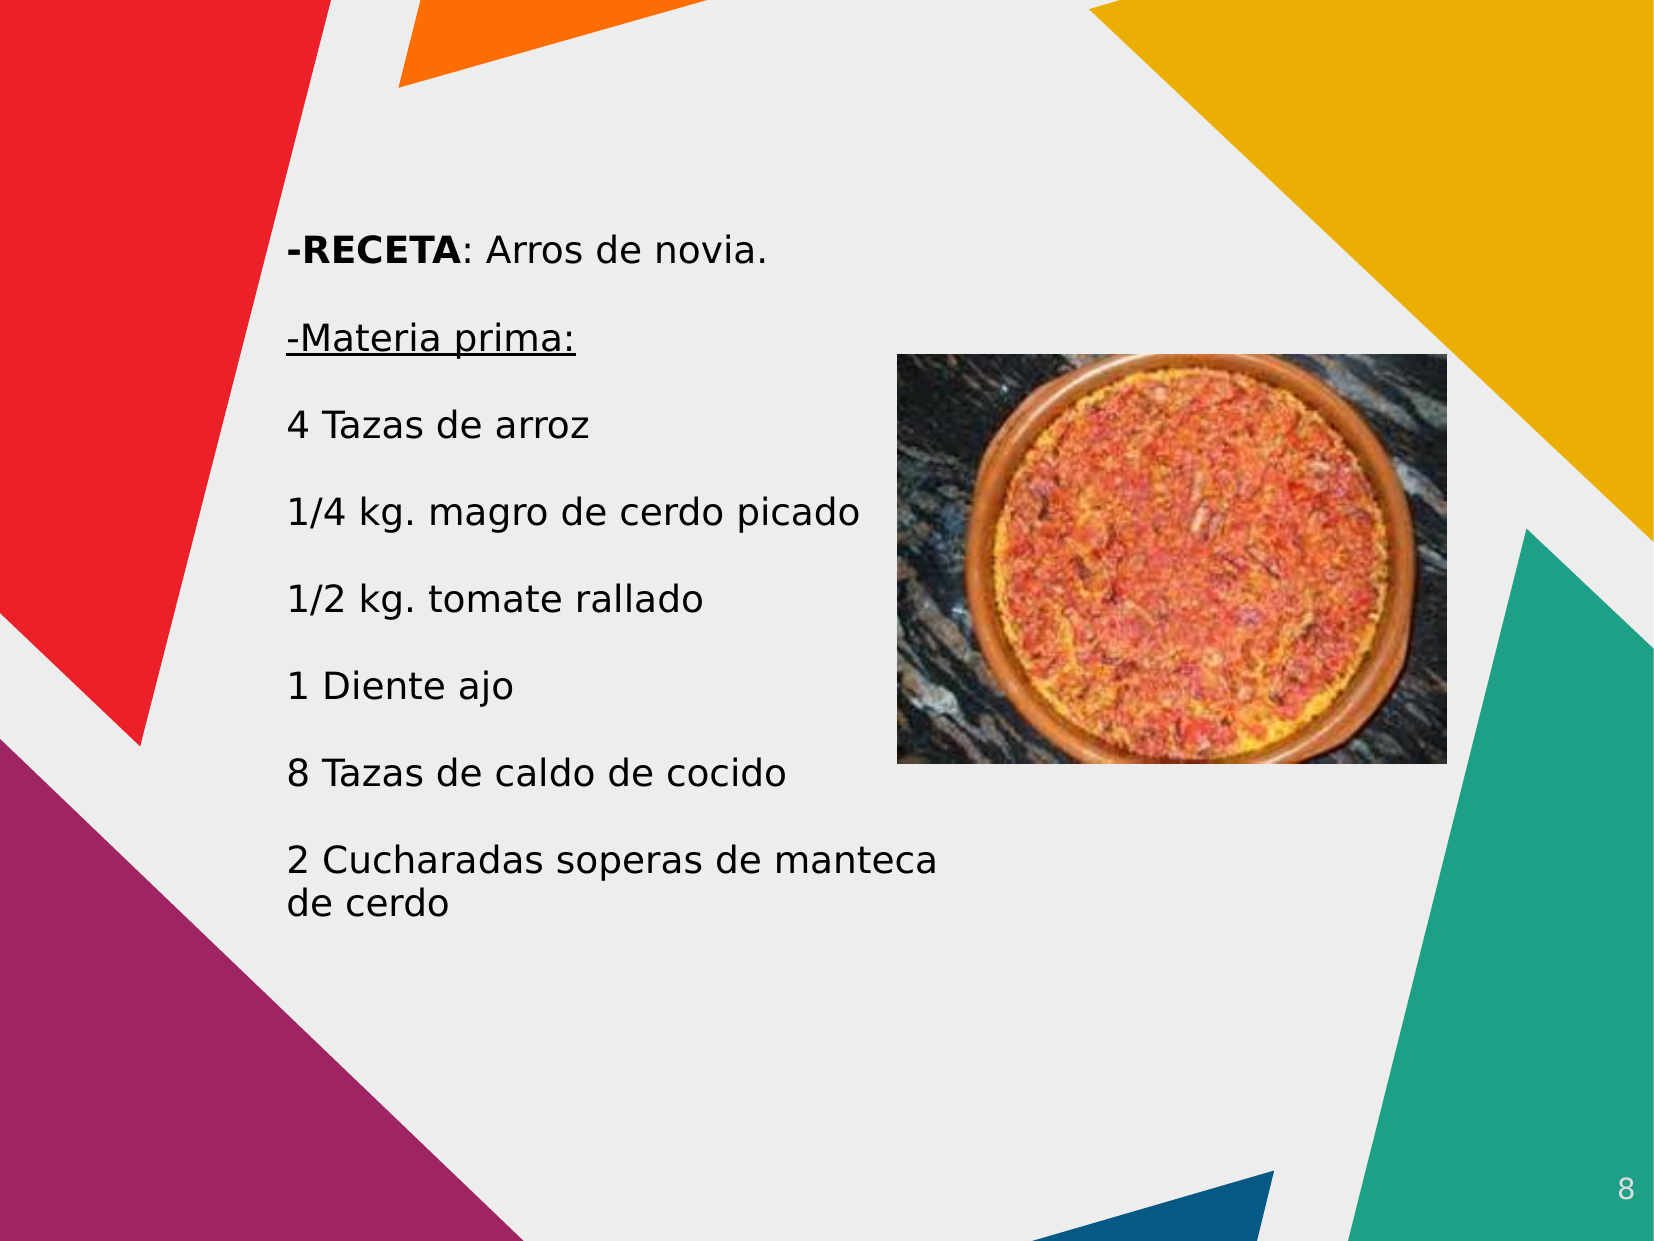

-RECETA: Arros de novia.
-Materia prima:
4 Tazas de arroz
1/4 kg. magro de cerdo picado
1/2 kg. tomate rallado
1 Diente ajo
8 Tazas de caldo de cocido
2 Cucharadas soperas de manteca de cerdo
8